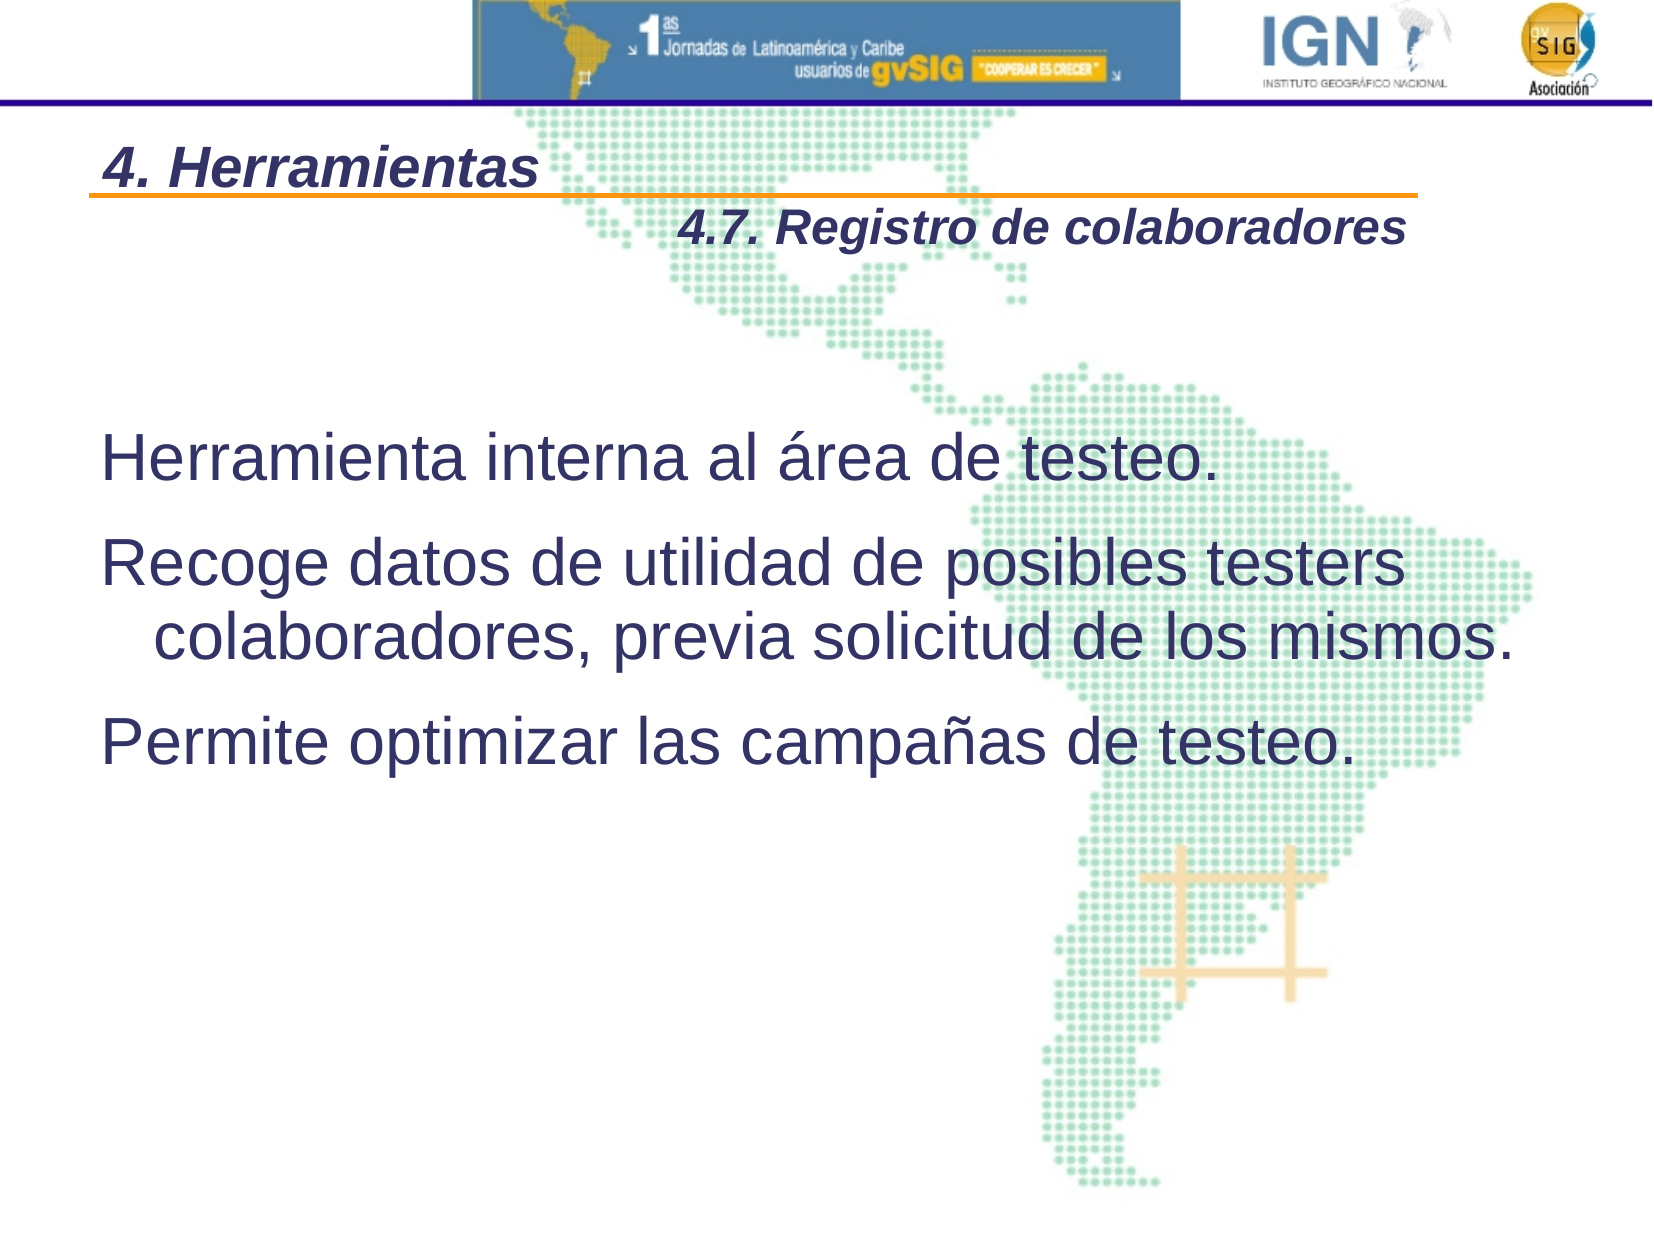

4. Herramientas
4.7. Registro de colaboradores
# Herramienta interna al área de testeo.
Recoge datos de utilidad de posibles testers colaboradores, previa solicitud de los mismos.
Permite optimizar las campañas de testeo.